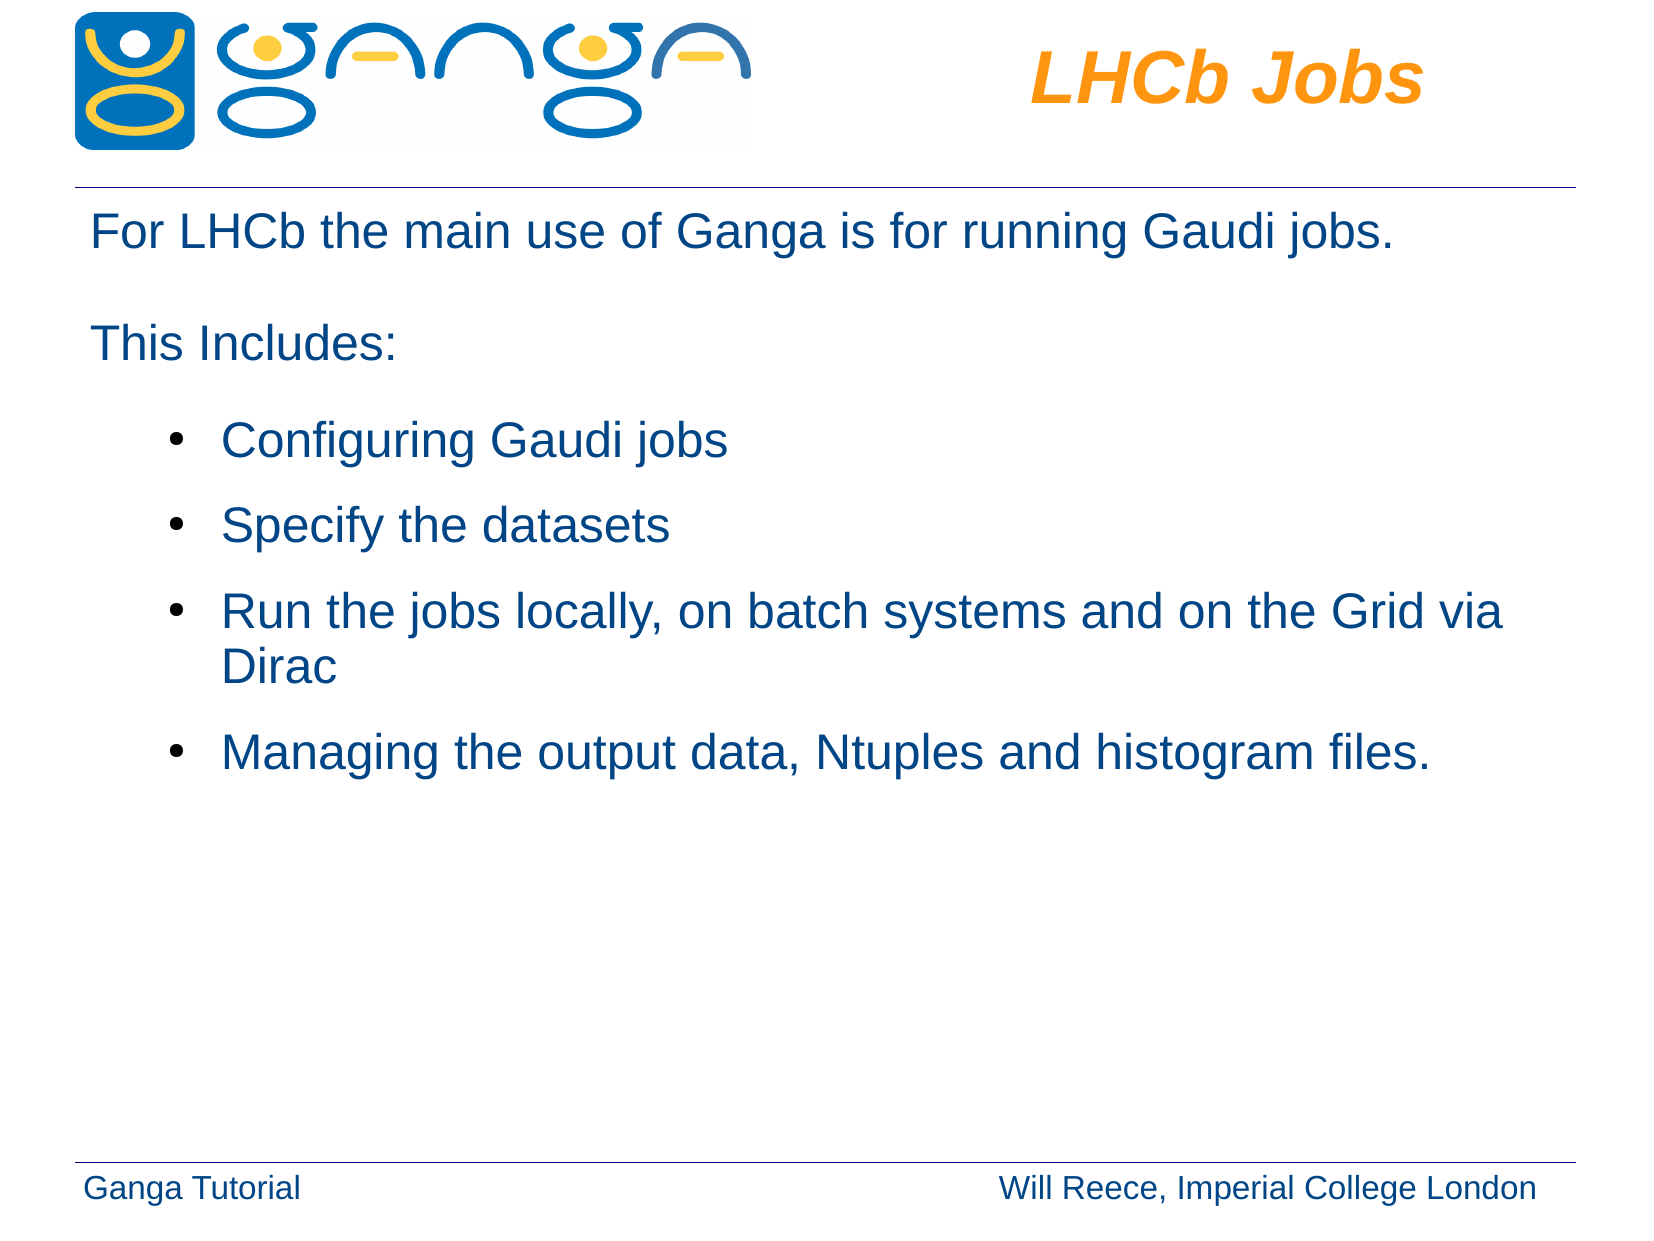

# LHCb Jobs
For LHCb the main use of Ganga is for running Gaudi jobs.
This Includes:
Configuring Gaudi jobs
Specify the datasets
Run the jobs locally, on batch systems and on the Grid via Dirac
Managing the output data, Ntuples and histogram files.
Ganga Tutorial
Will Reece, Imperial College London